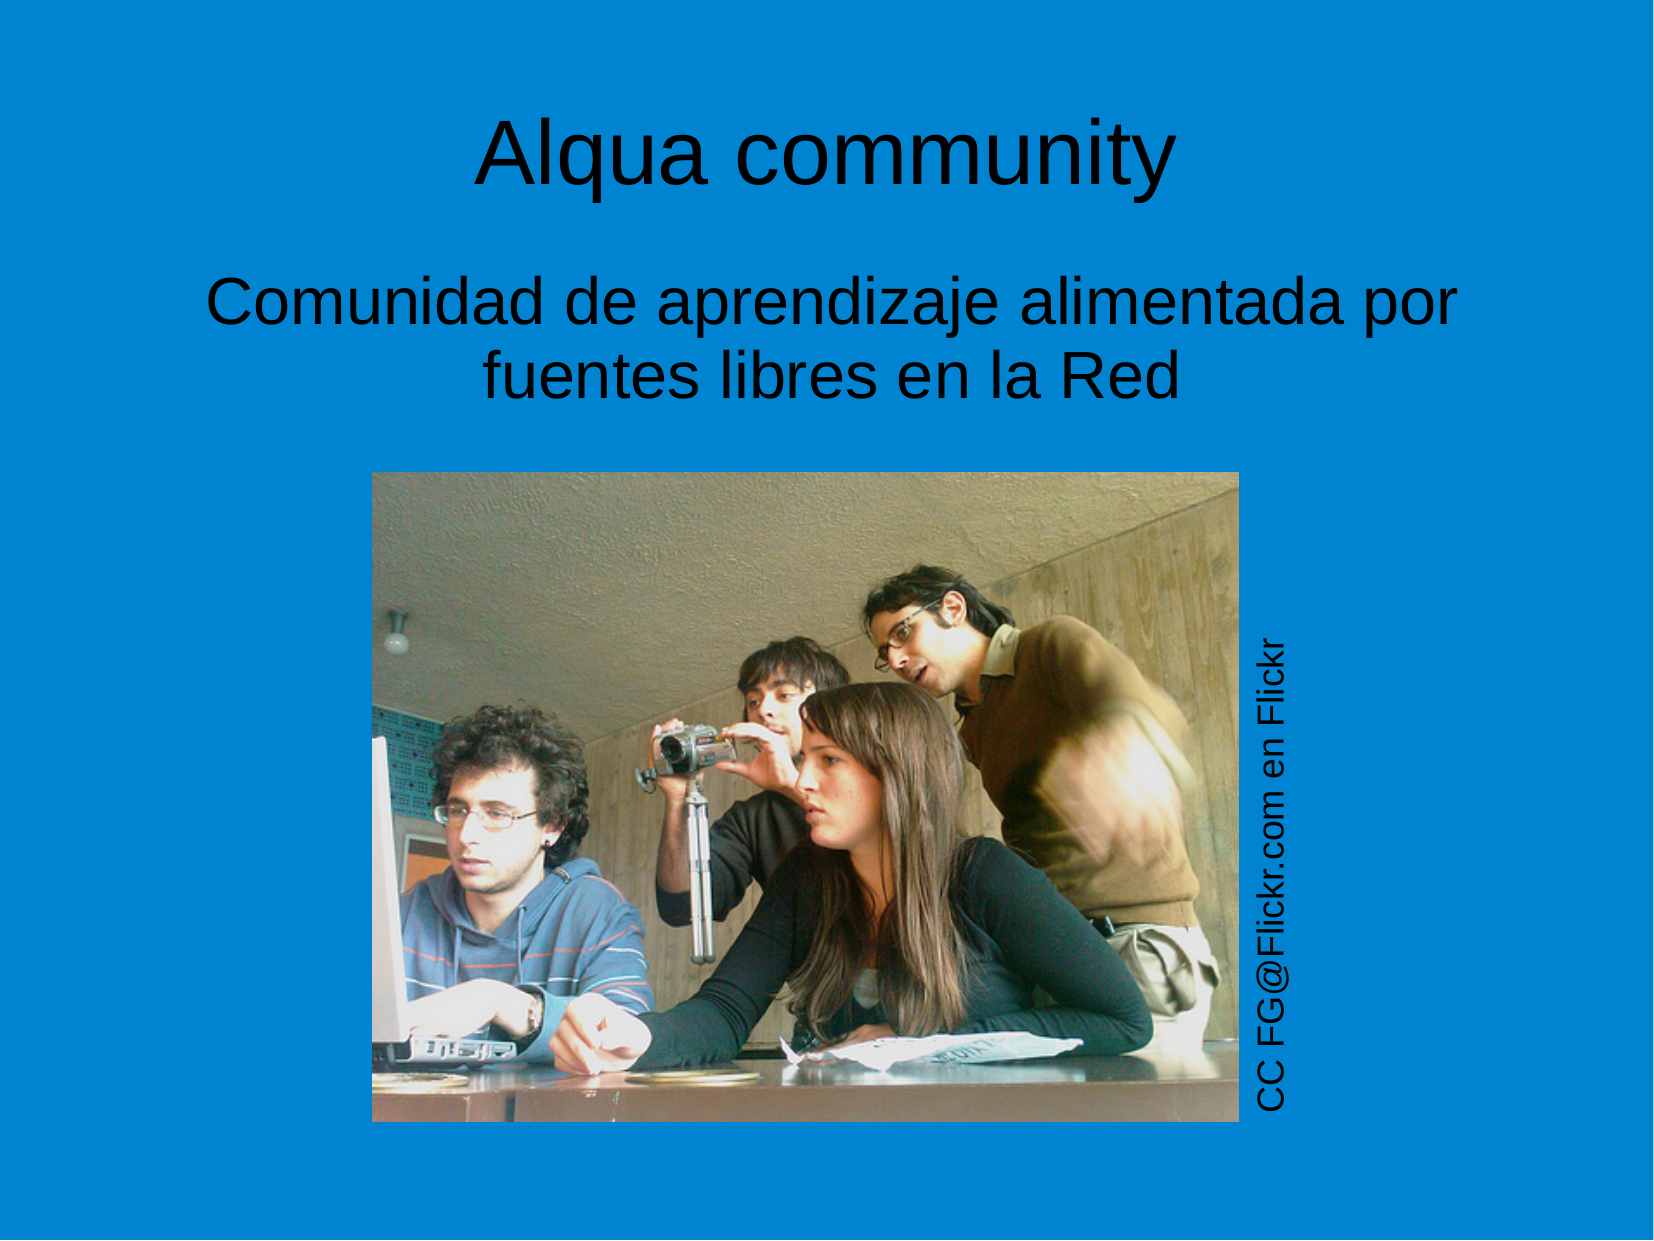

# Alqua community
Comunidad de aprendizaje alimentada por fuentes libres en la Red
CC FG@Flickr.com en Flickr